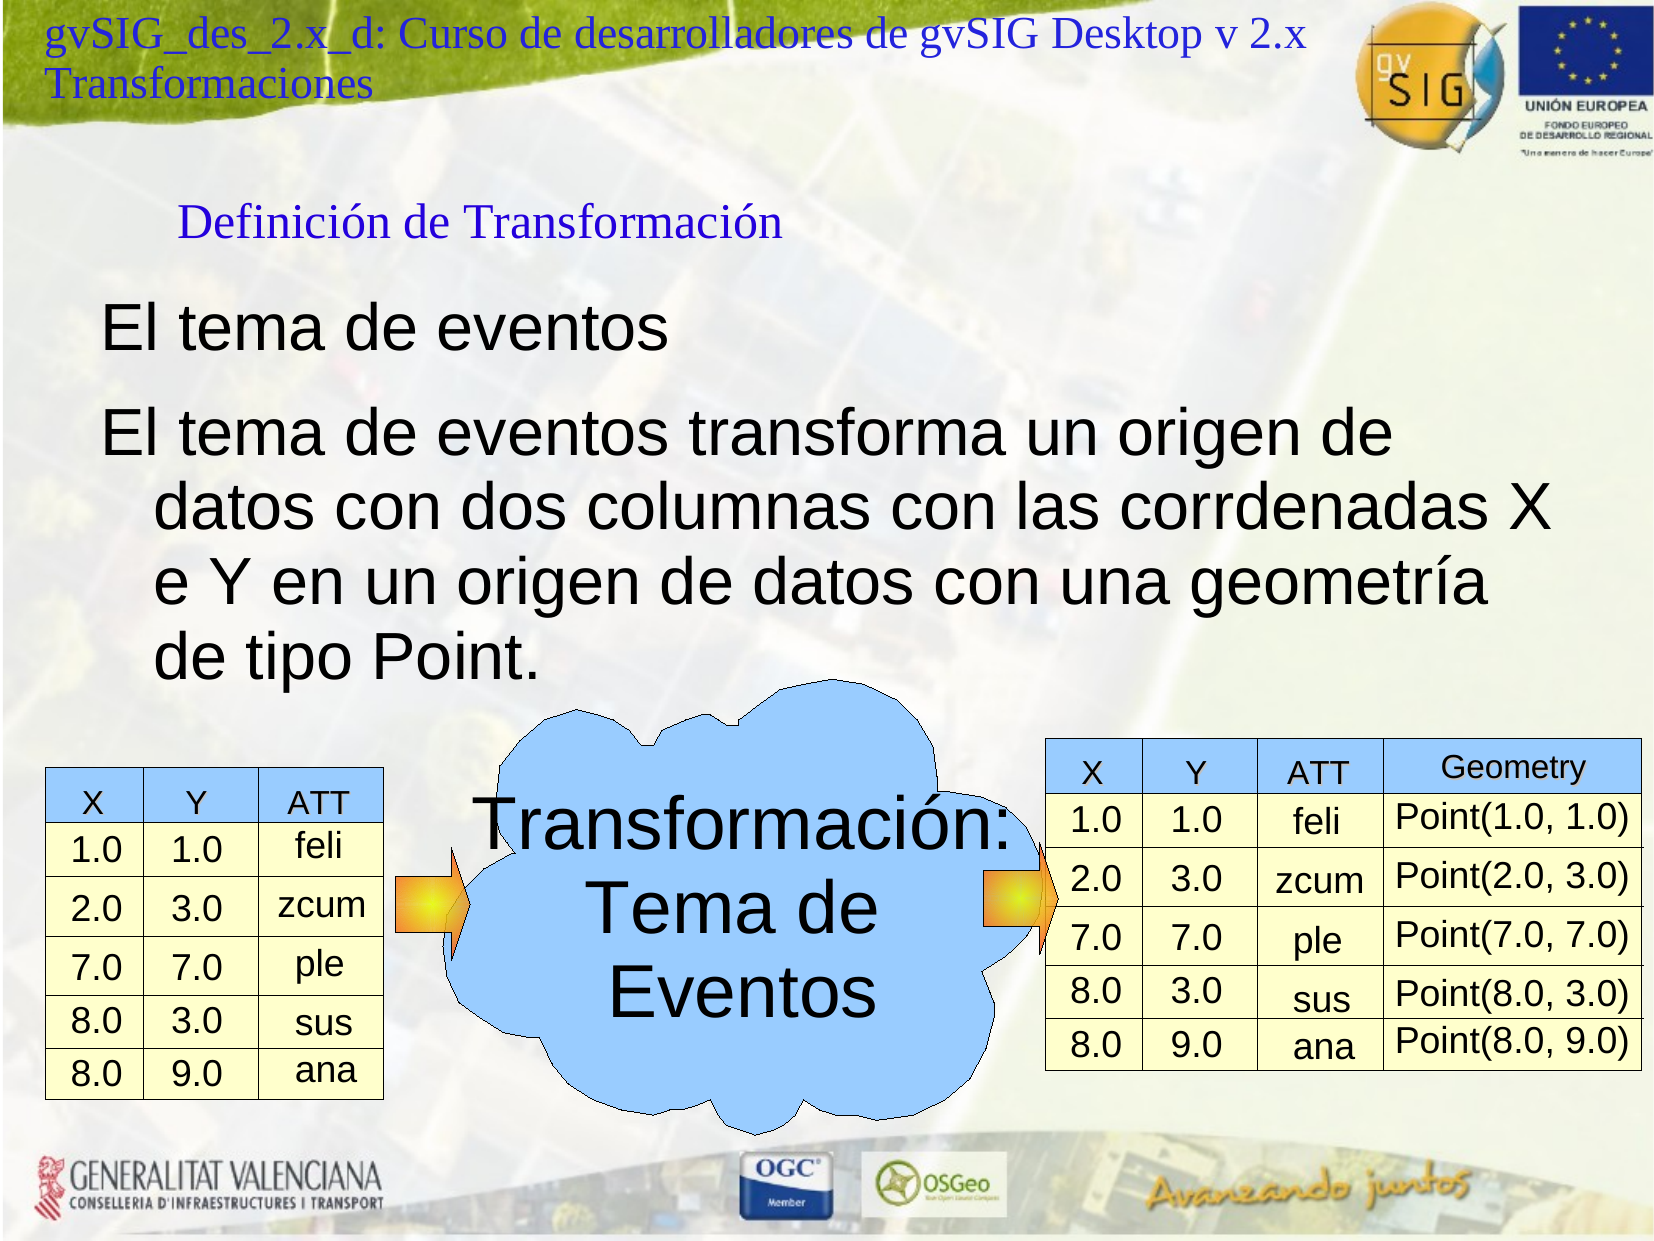

Definición de Transformación
# El tema de eventos
El tema de eventos transforma un origen de datos con dos columnas con las corrdenadas X e Y en un origen de datos con una geometría de tipo Point.
Transformación:
Tema de
Eventos
 Geometry
X
Y
X
 ATT
Y
X
Y
 ATT
Point(1.0, 1.0)
1.0
1.0
1.0
1.0
feli
feli
1.0
1.0
Point(2.0, 3.0)
2.0
3.0
2.0
3.0
zcum
zcum
2.0
3.0
Point(7.0, 7.0)
7.0
7.0
7.0
7.0
ple
ple
7.0
7.0
8.0
3.0
8.0
3.0
Point(8.0, 3.0)
sus
8.0
3.0
sus
Point(8.0, 9.0)
8.0
9.0
8.0
9.0
ana
ana
8.0
9.0